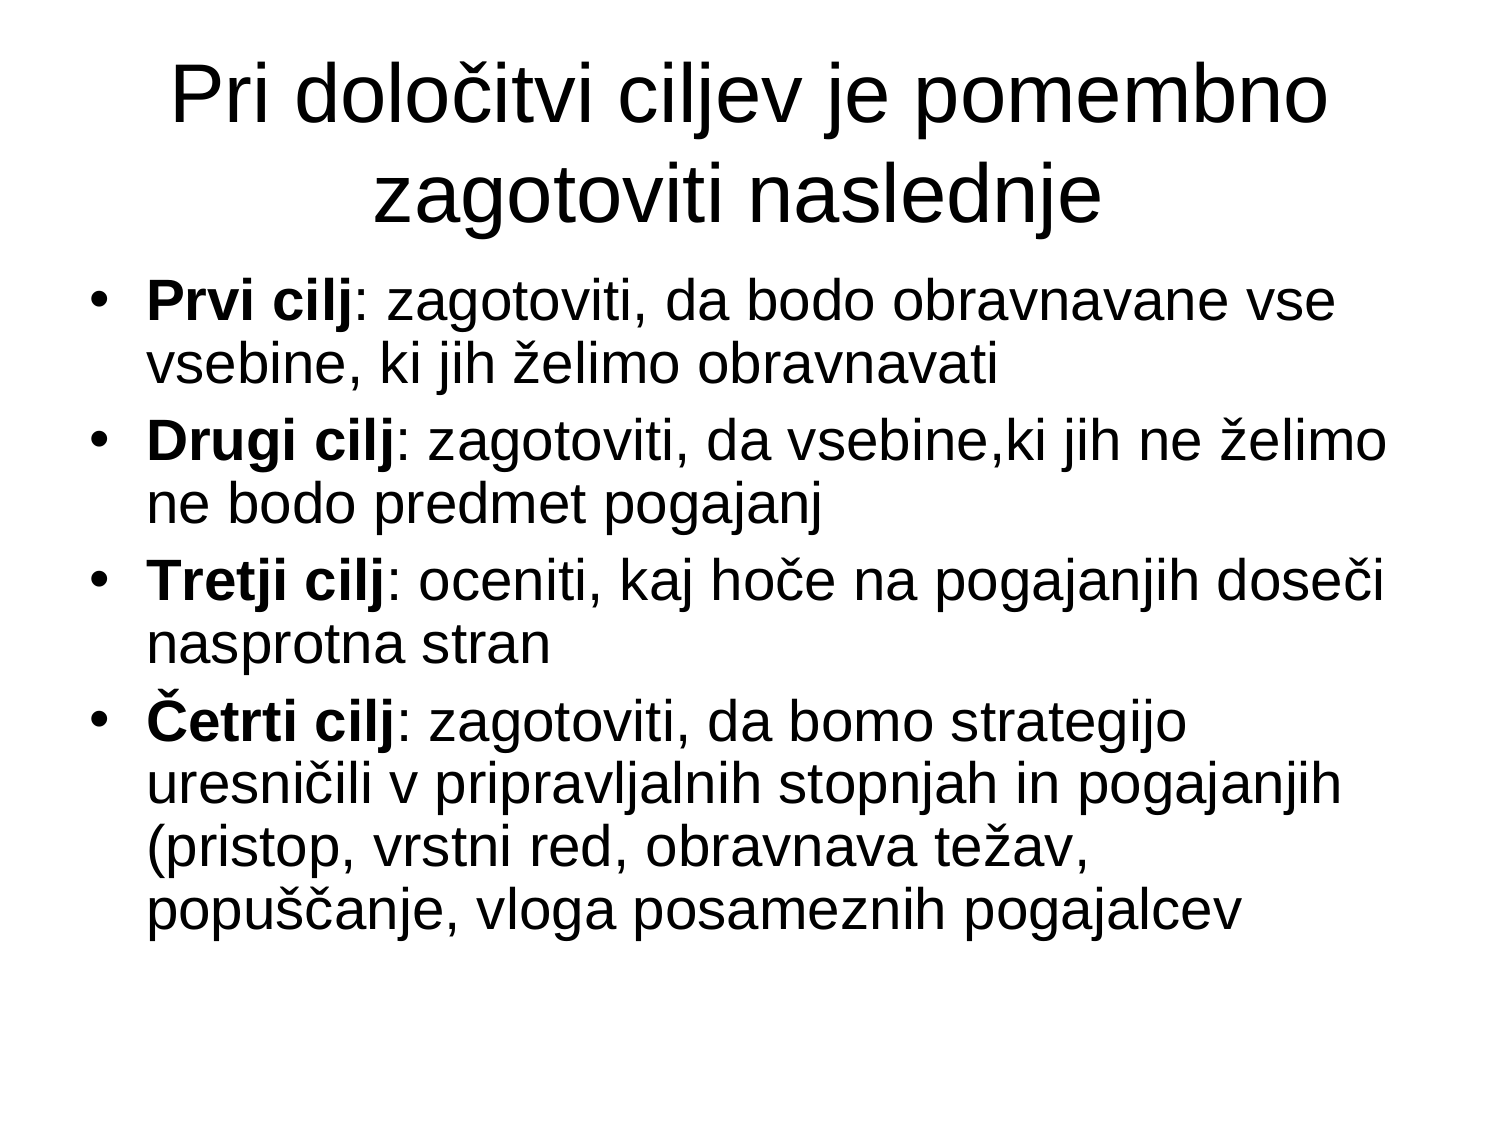

# Pri določitvi ciljev je pomembno zagotoviti naslednje
Prvi cilj: zagotoviti, da bodo obravnavane vse vsebine, ki jih želimo obravnavati
Drugi cilj: zagotoviti, da vsebine,ki jih ne želimo ne bodo predmet pogajanj
Tretji cilj: oceniti, kaj hoče na pogajanjih doseči nasprotna stran
Četrti cilj: zagotoviti, da bomo strategijo uresničili v pripravljalnih stopnjah in pogajanjih (pristop, vrstni red, obravnava težav, popuščanje, vloga posameznih pogajalcev